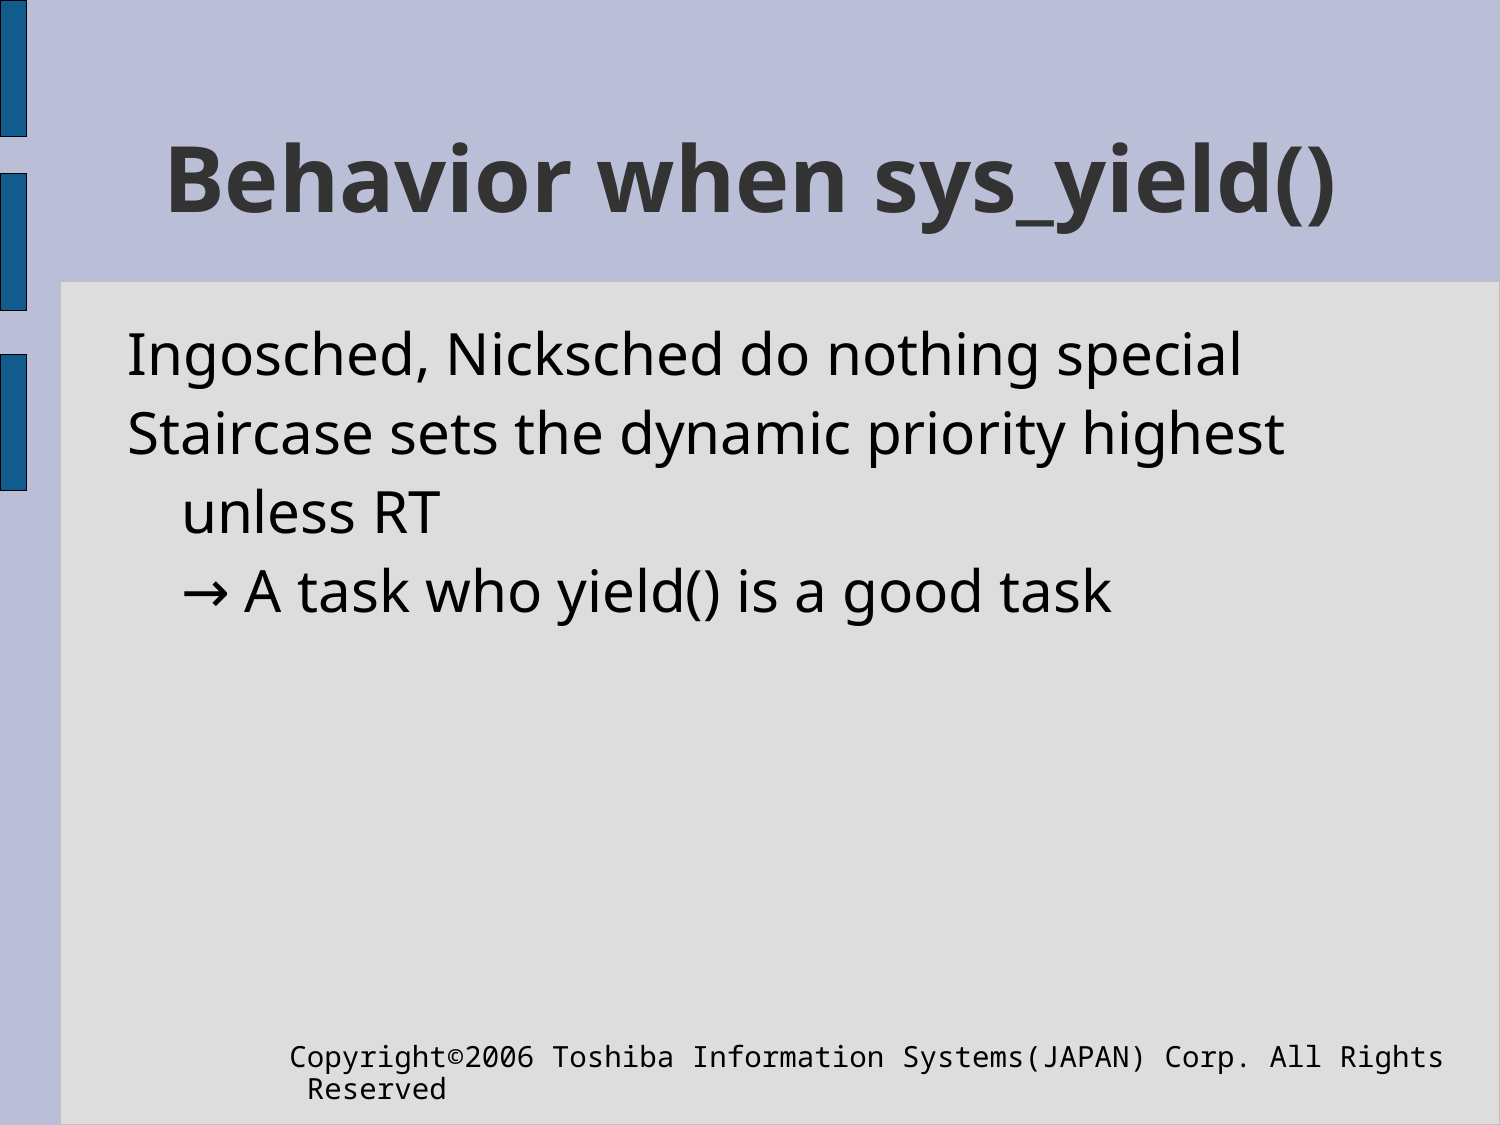

# Behavior when sys_yield()
Ingosched, Nicksched do nothing special
Staircase sets the dynamic priority highest unless RT
→ A task who yield() is a good task
Copyright©2006 Toshiba Information Systems(JAPAN) Corp. All Rights Reserved